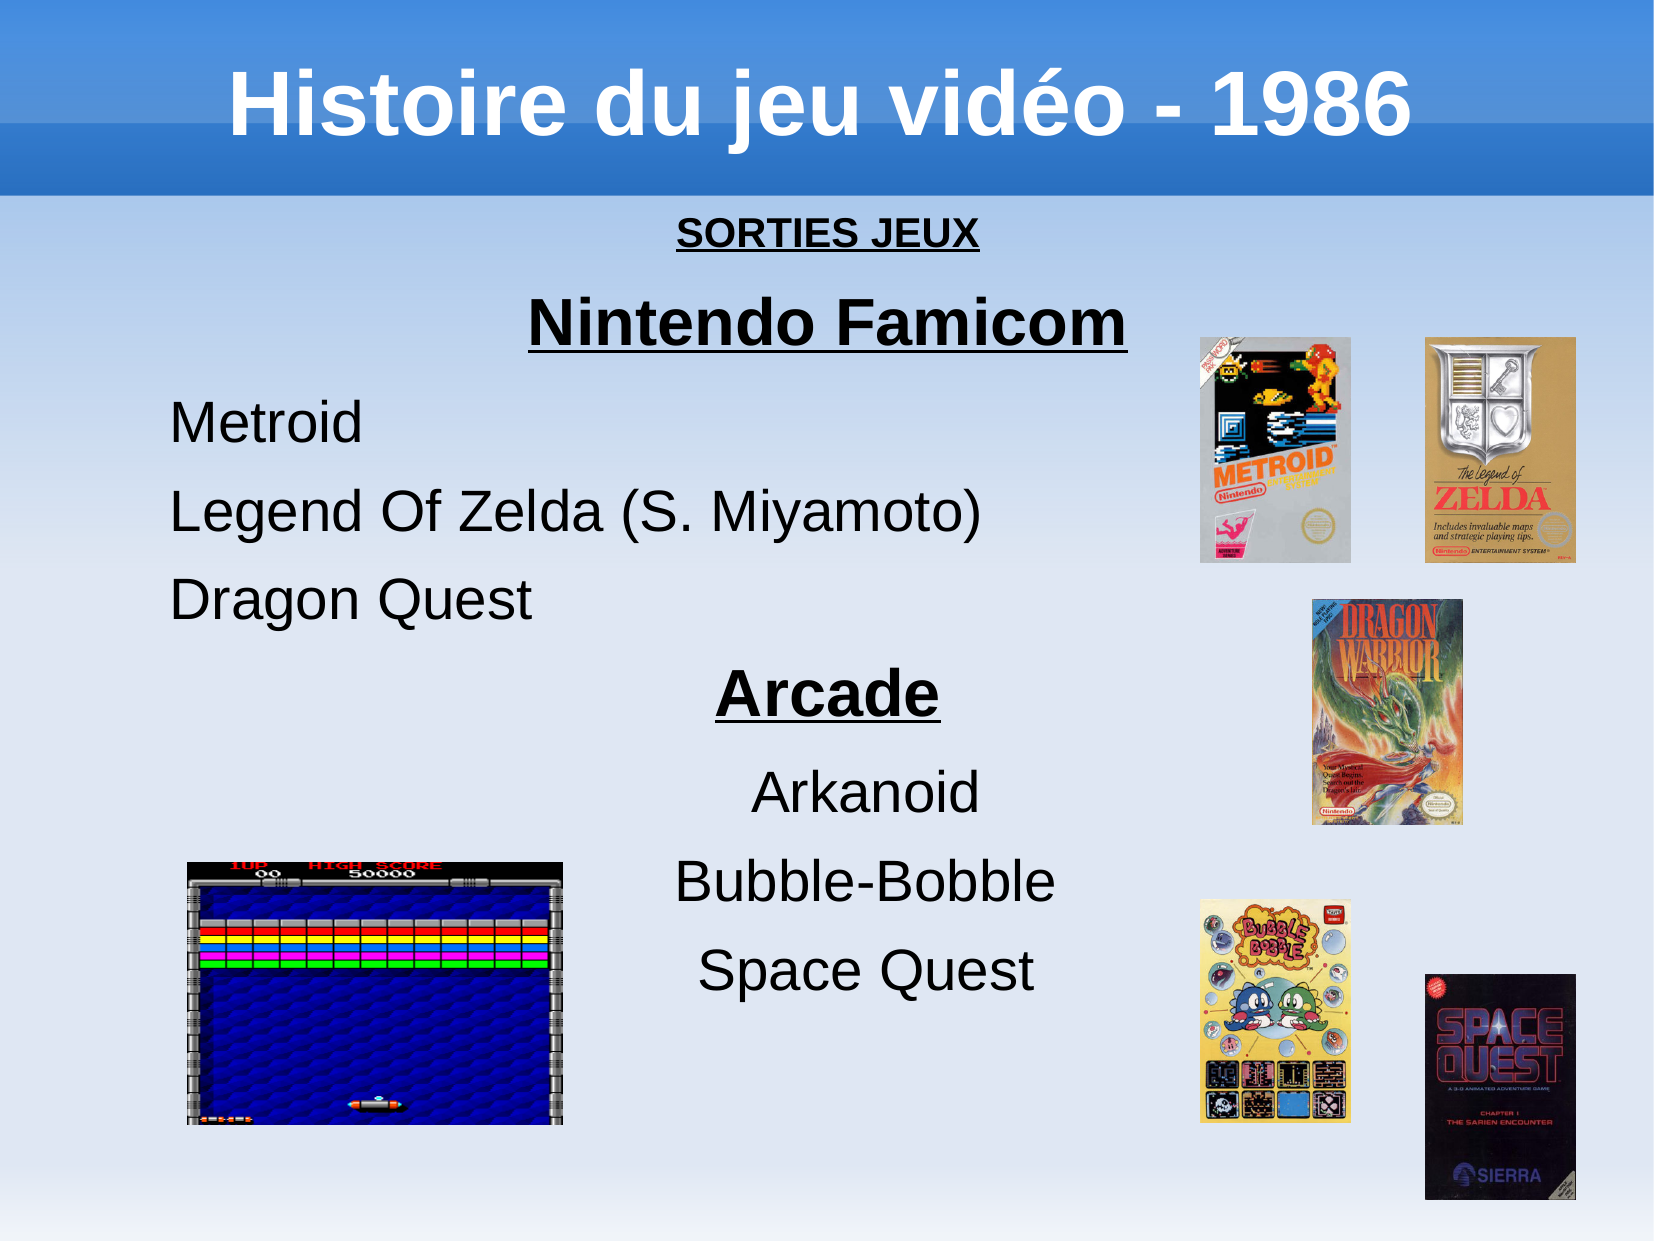

# Histoire du jeu vidéo - 1986
SORTIES JEUX
Nintendo Famicom
Metroid
Legend Of Zelda (S. Miyamoto)
Dragon Quest
Arcade
Arkanoid
Bubble-Bobble
Space Quest